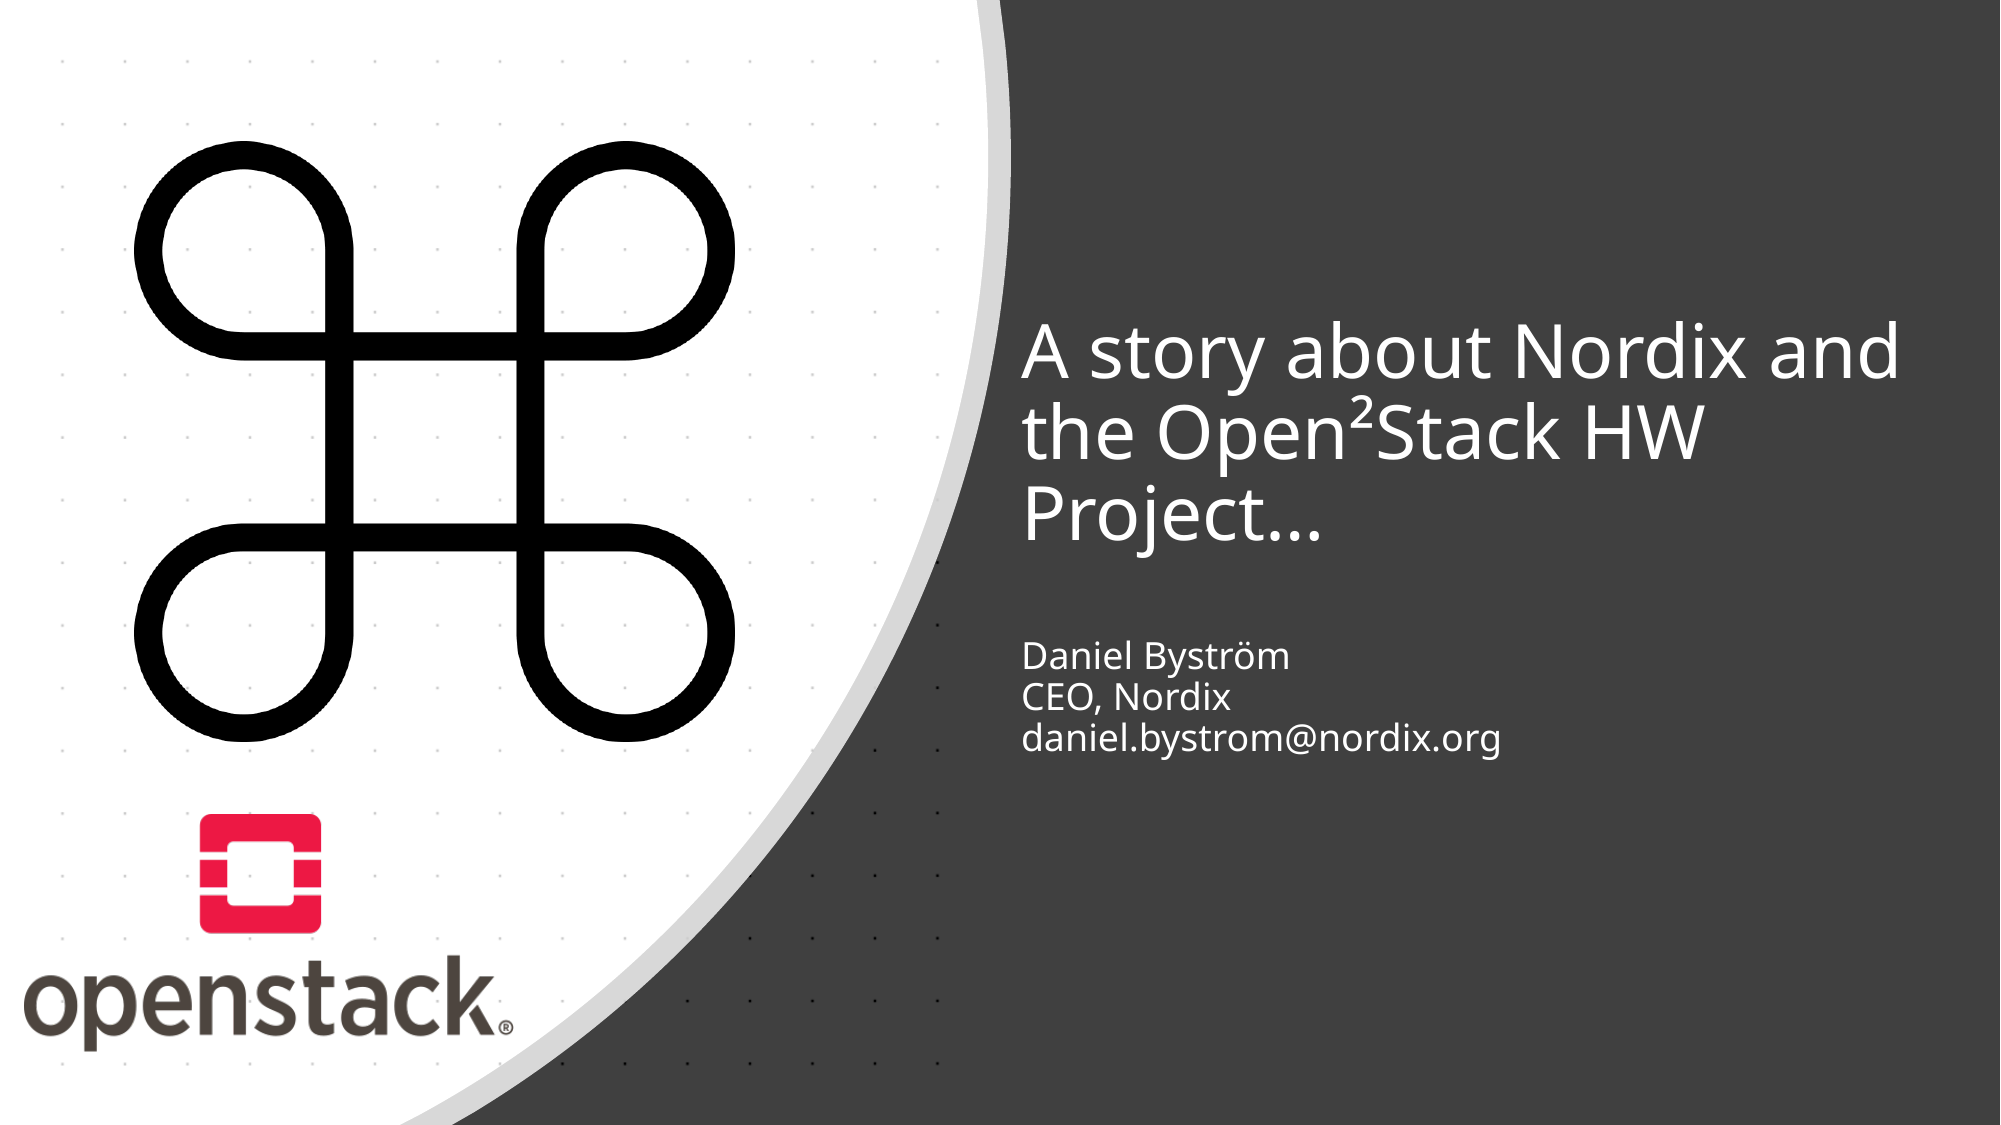

A story about Nordix and the Open²Stack HW Project…
Daniel Byström
CEO, Nordix
daniel.bystrom@nordix.org